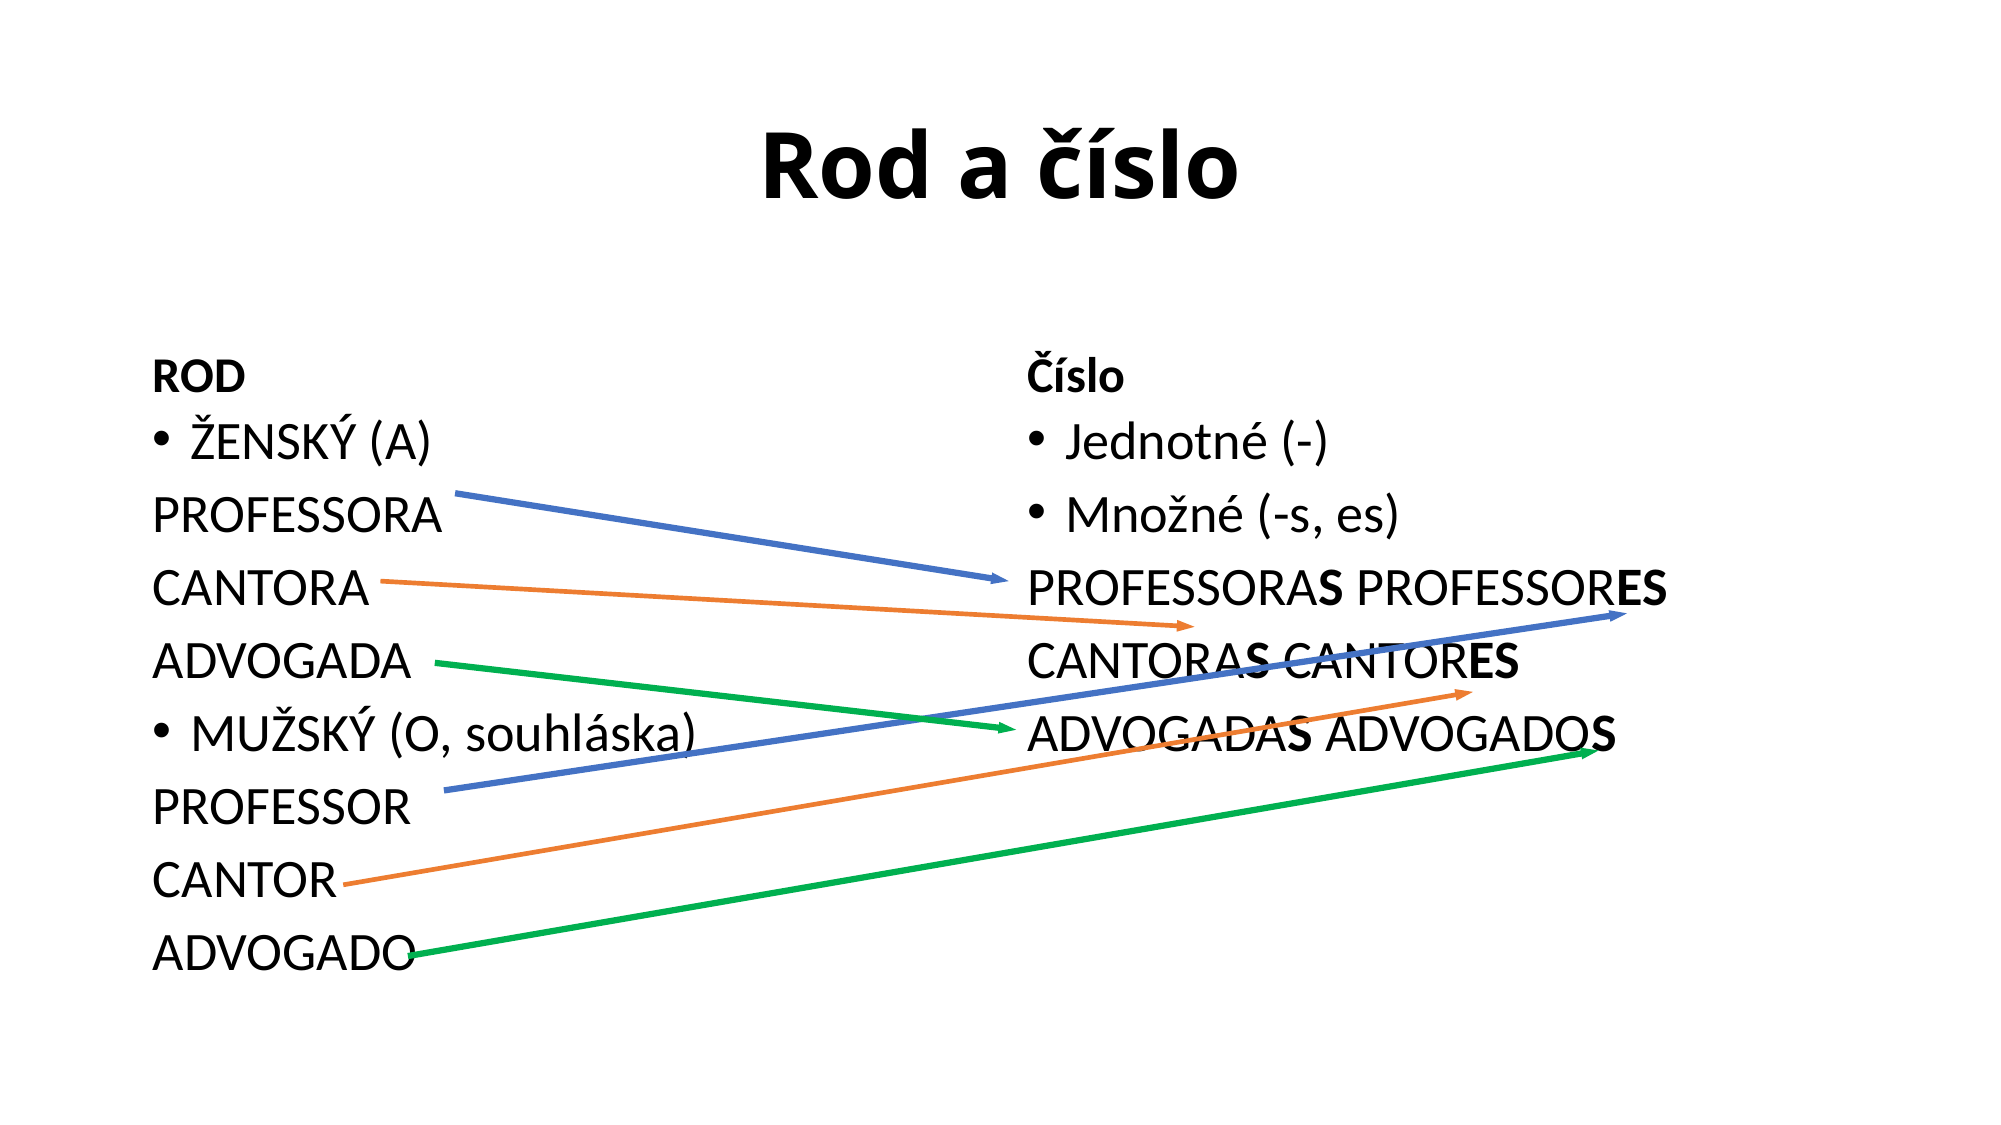

# Rod a číslo
ROD
Číslo
ŽENSKÝ (A)
PROFESSORA
CANTORA
ADVOGADA
MUŽSKÝ (O, souhláska)
PROFESSOR
CANTOR
ADVOGADO
Jednotné (-)
Množné (-s, es)
PROFESSORAS PROFESSORES
CANTORAS CANTORES
ADVOGADAS ADVOGADOS